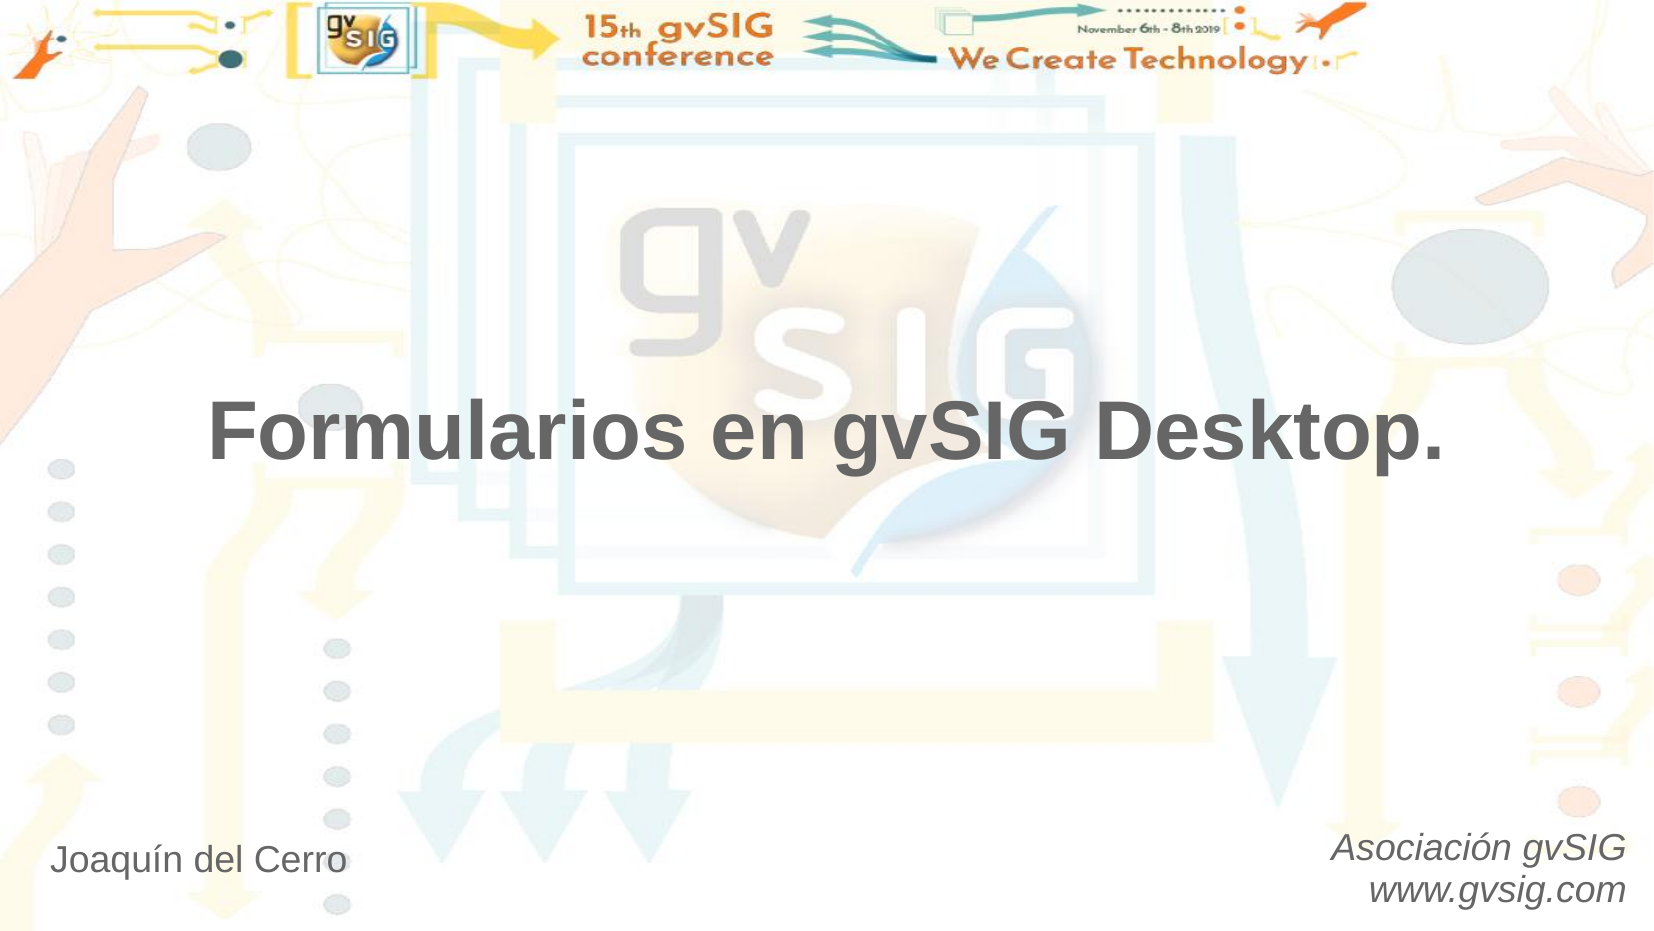

# Formularios en gvSIG Desktop.
Asociación gvSIG
www.gvsig.com
Joaquín del Cerro